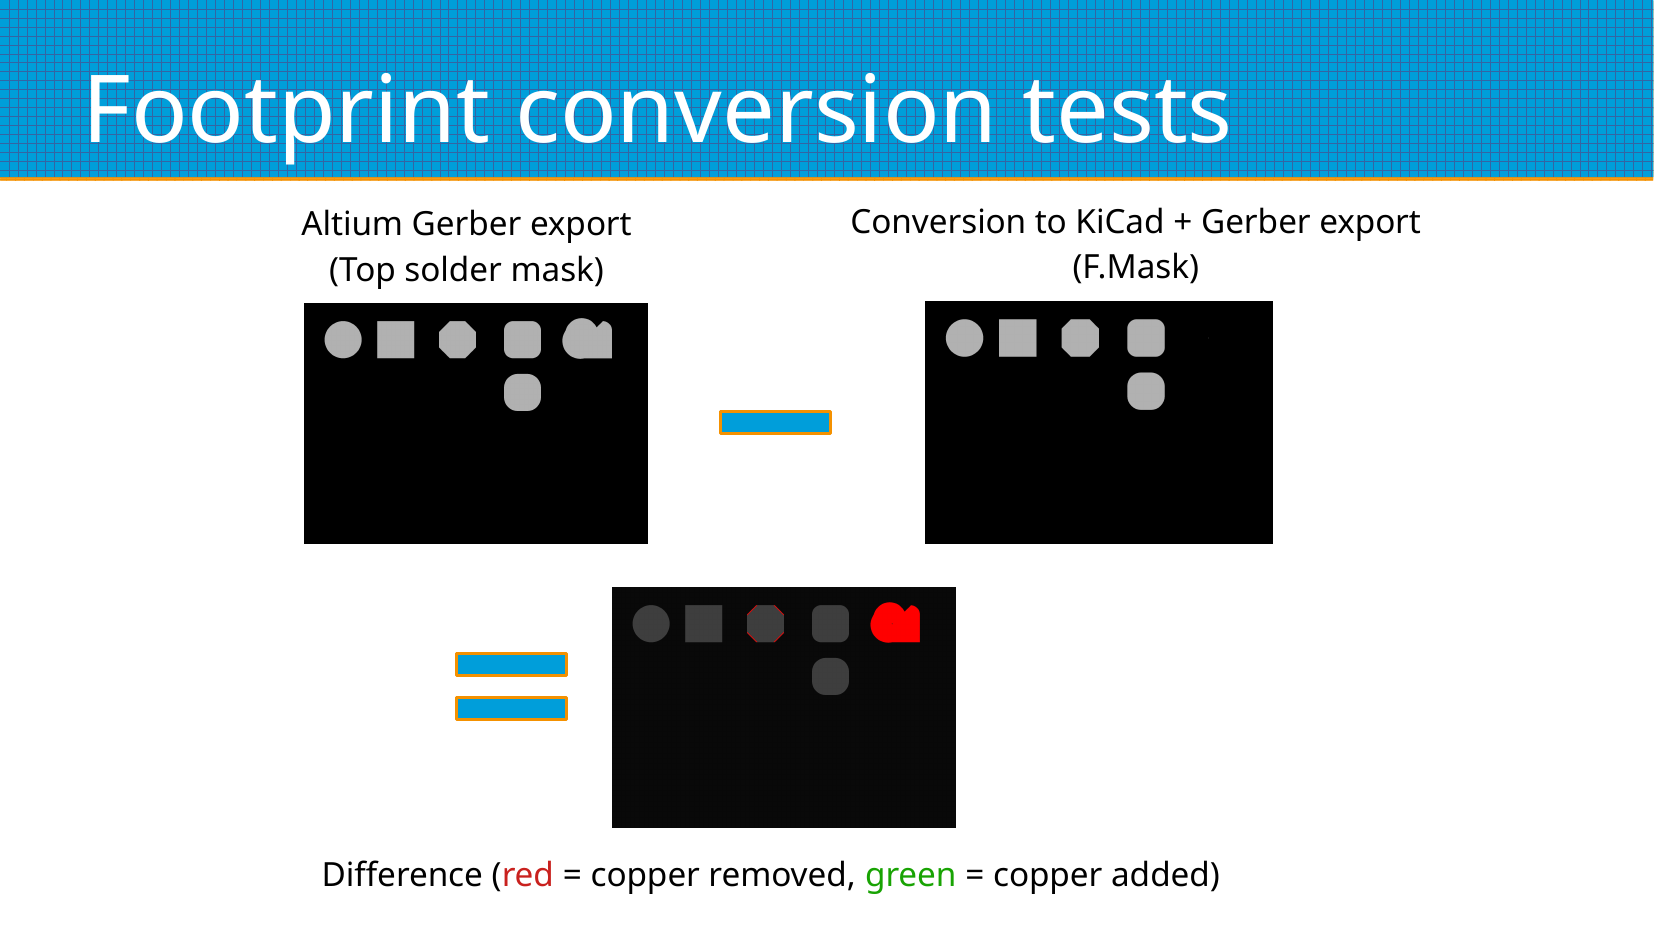

# Footprint conversion tests
Conversion to KiCad + Gerber export
(F.Mask)
Altium Gerber export
(Top solder mask)
Difference (red = copper removed, green = copper added)